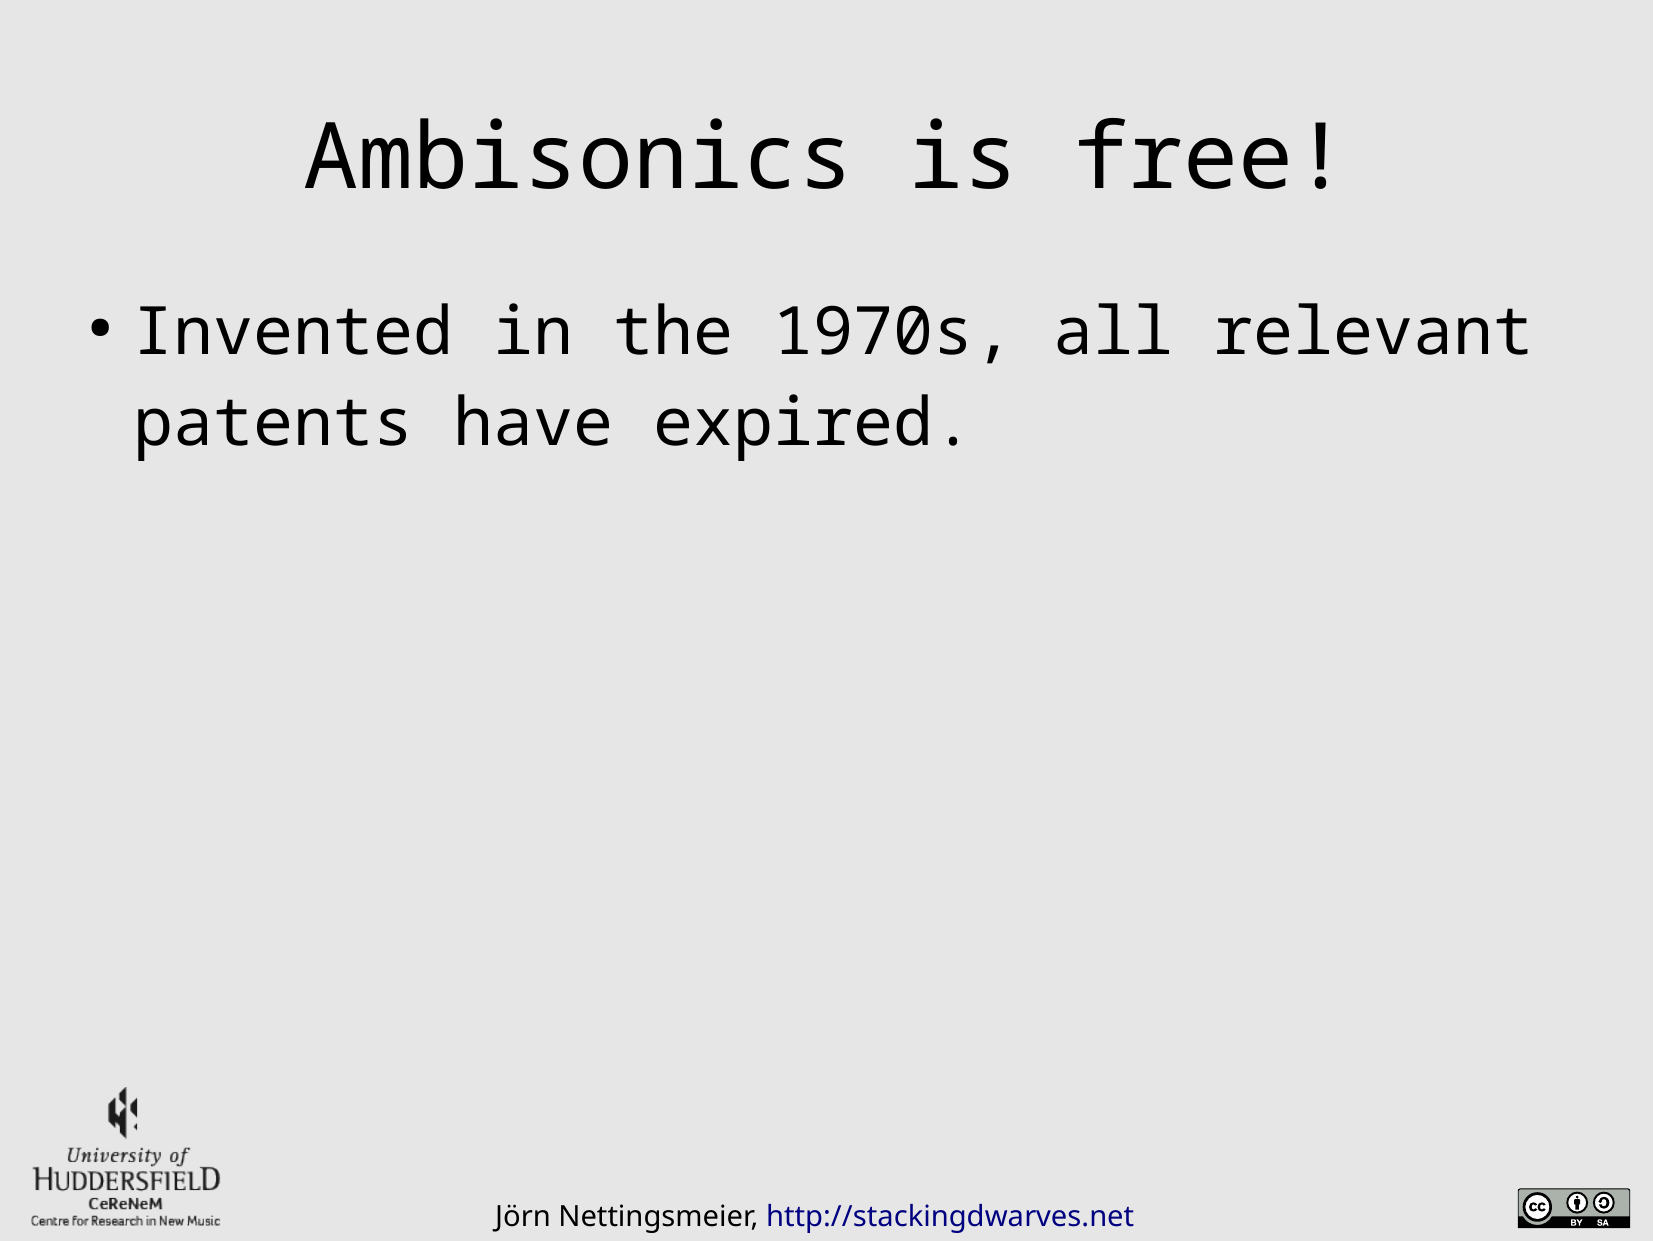

# Ambisonics is free!
Invented in the 1970s, all relevant patents have expired.